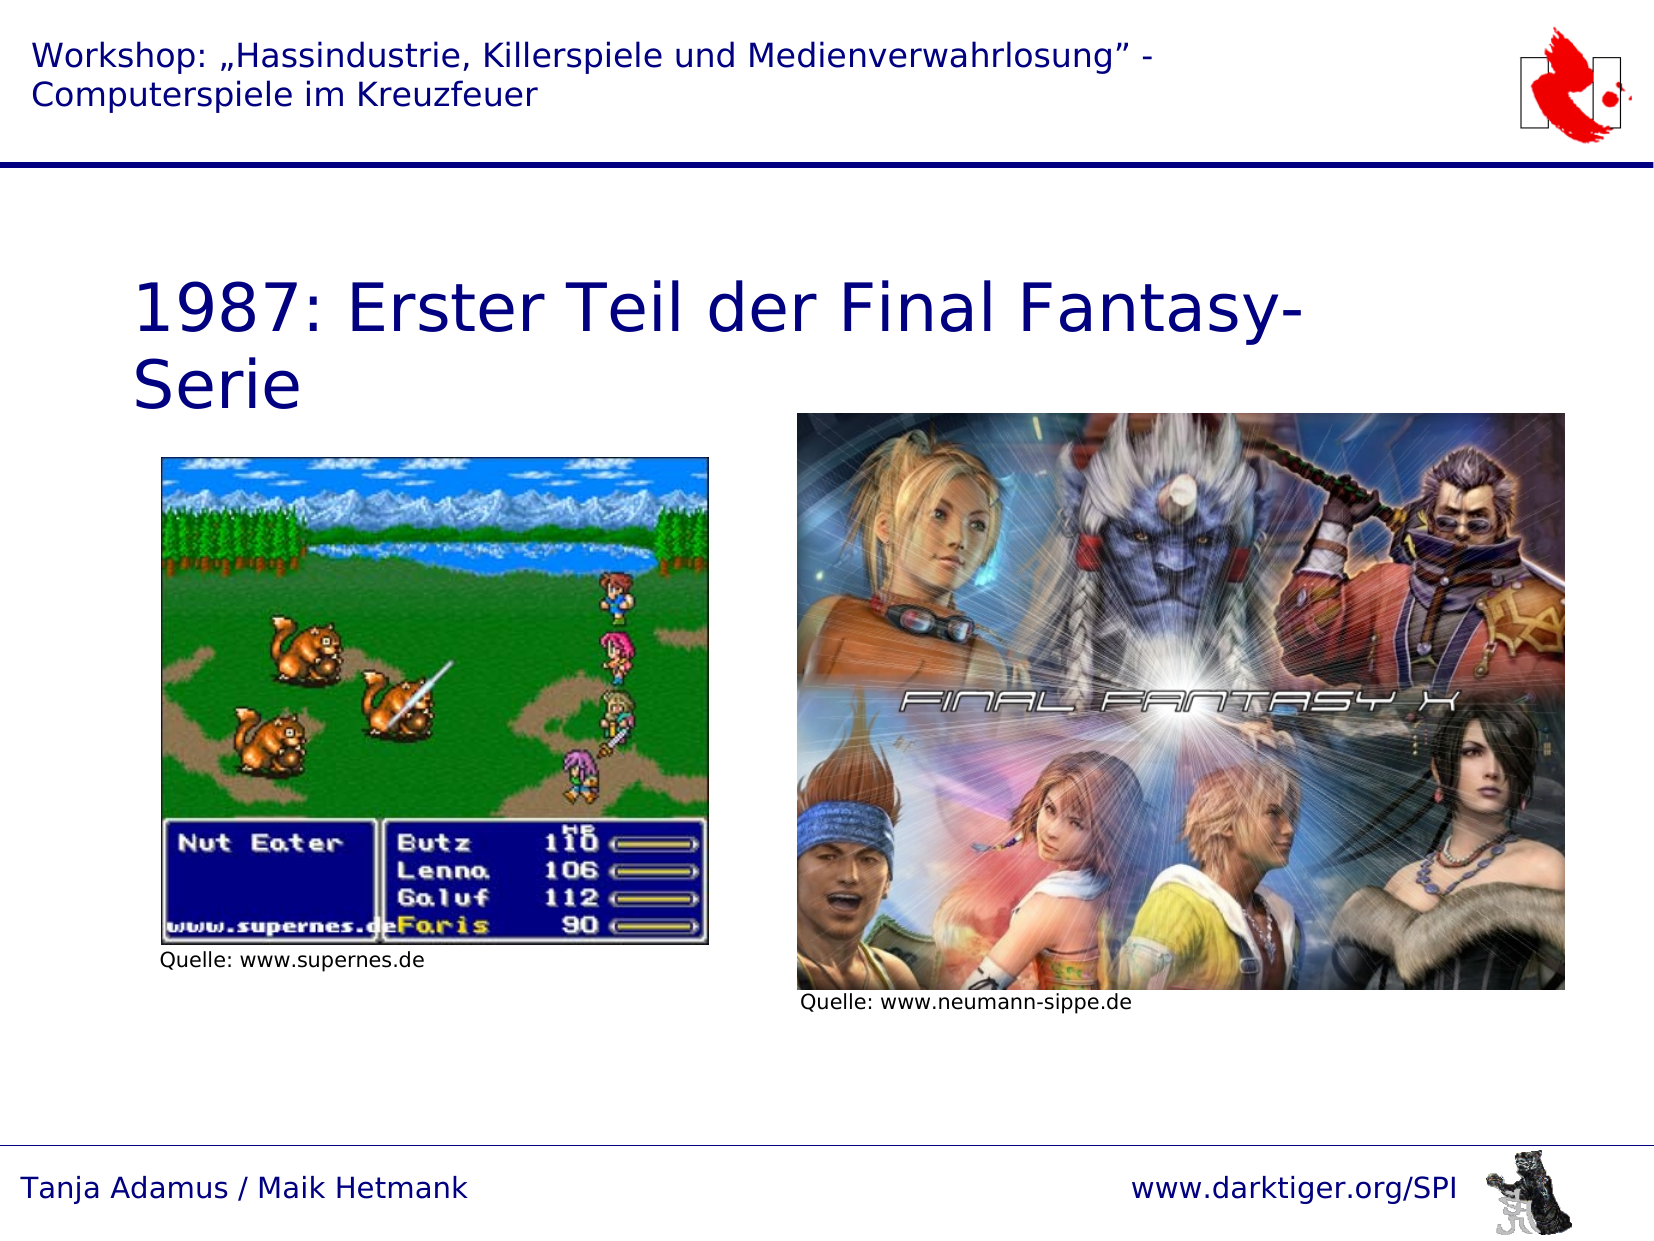

Workshop: „Hassindustrie, Killerspiele und Medienverwahrlosung” - Computerspiele im Kreuzfeuer
1987: Erster Teil der Final Fantasy-Serie
Quelle: www.supernes.de
Quelle: www.neumann-sippe.de